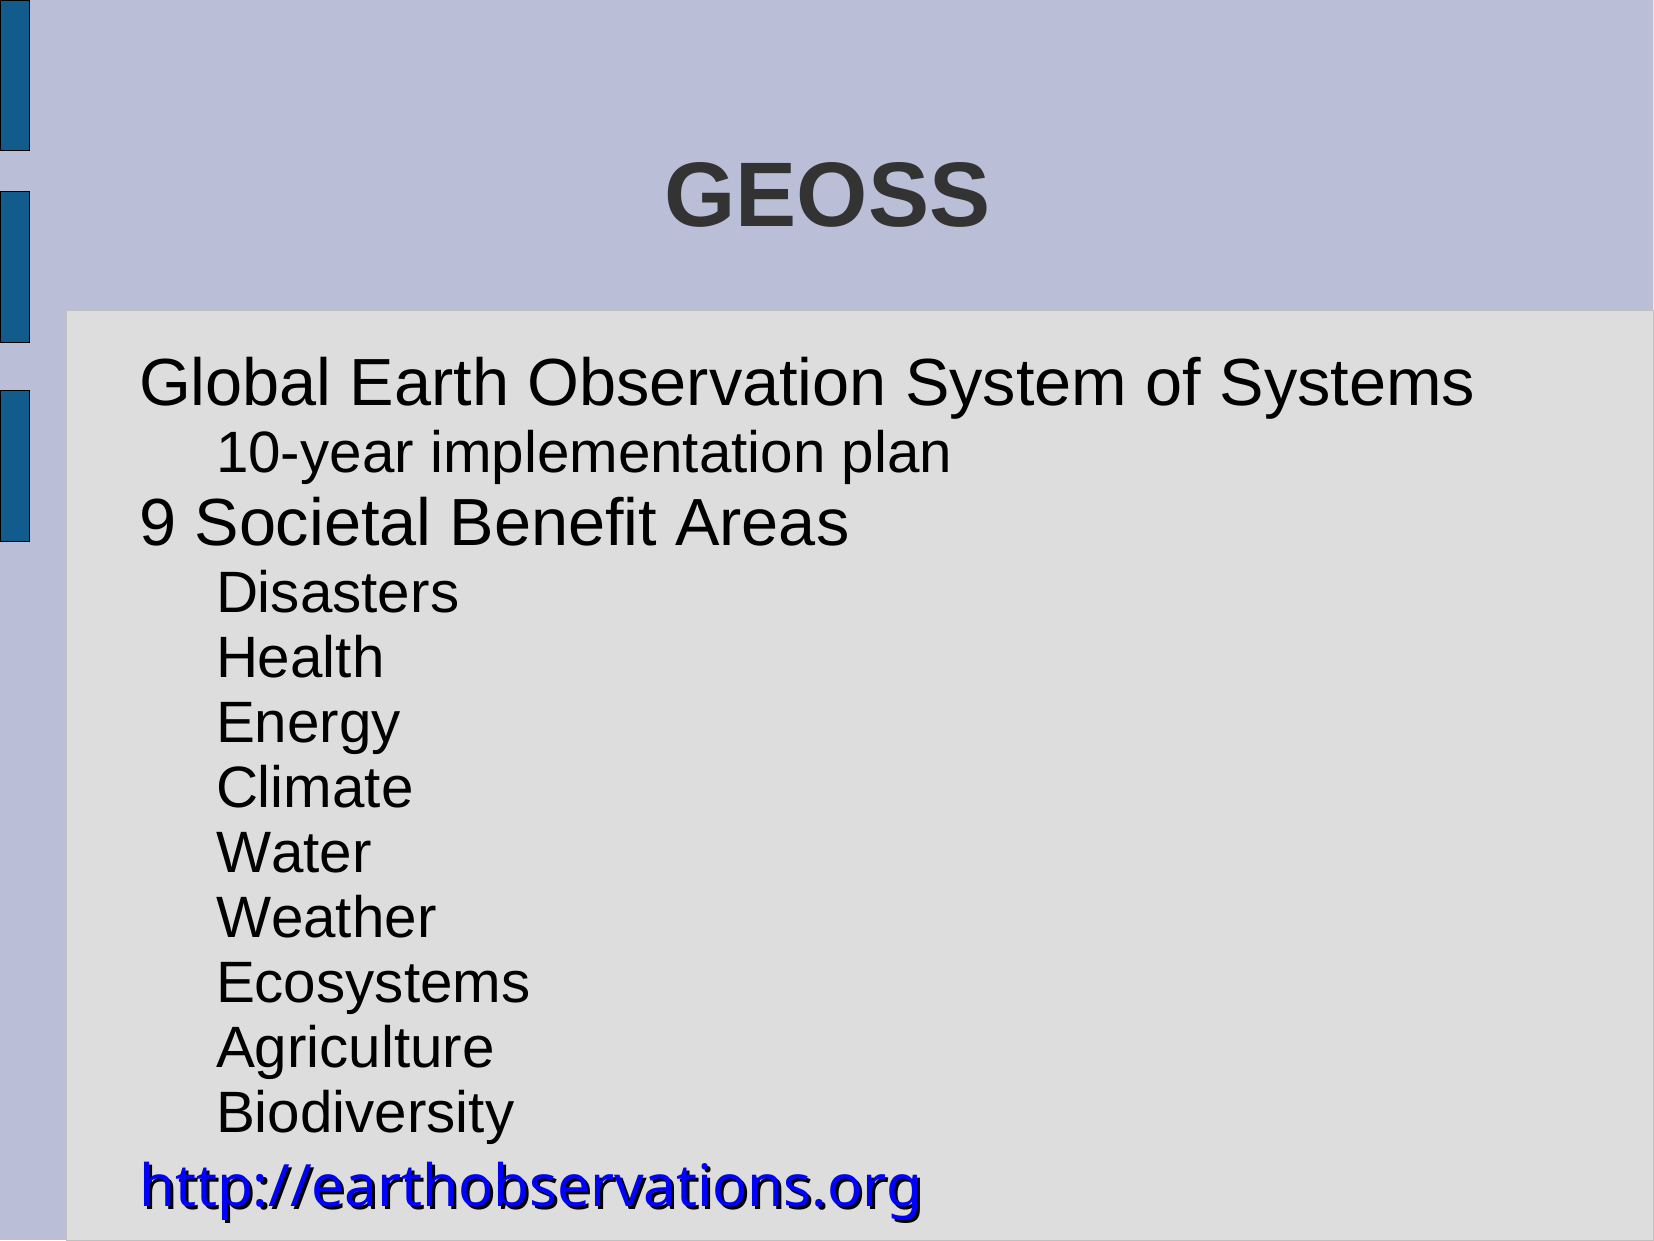

# GEOSS
Global Earth Observation System of Systems
10-year implementation plan
9 Societal Benefit Areas
Disasters
Health
Energy
Climate
Water
Weather
Ecosystems
Agriculture
Biodiversity
http://earthobservations.org